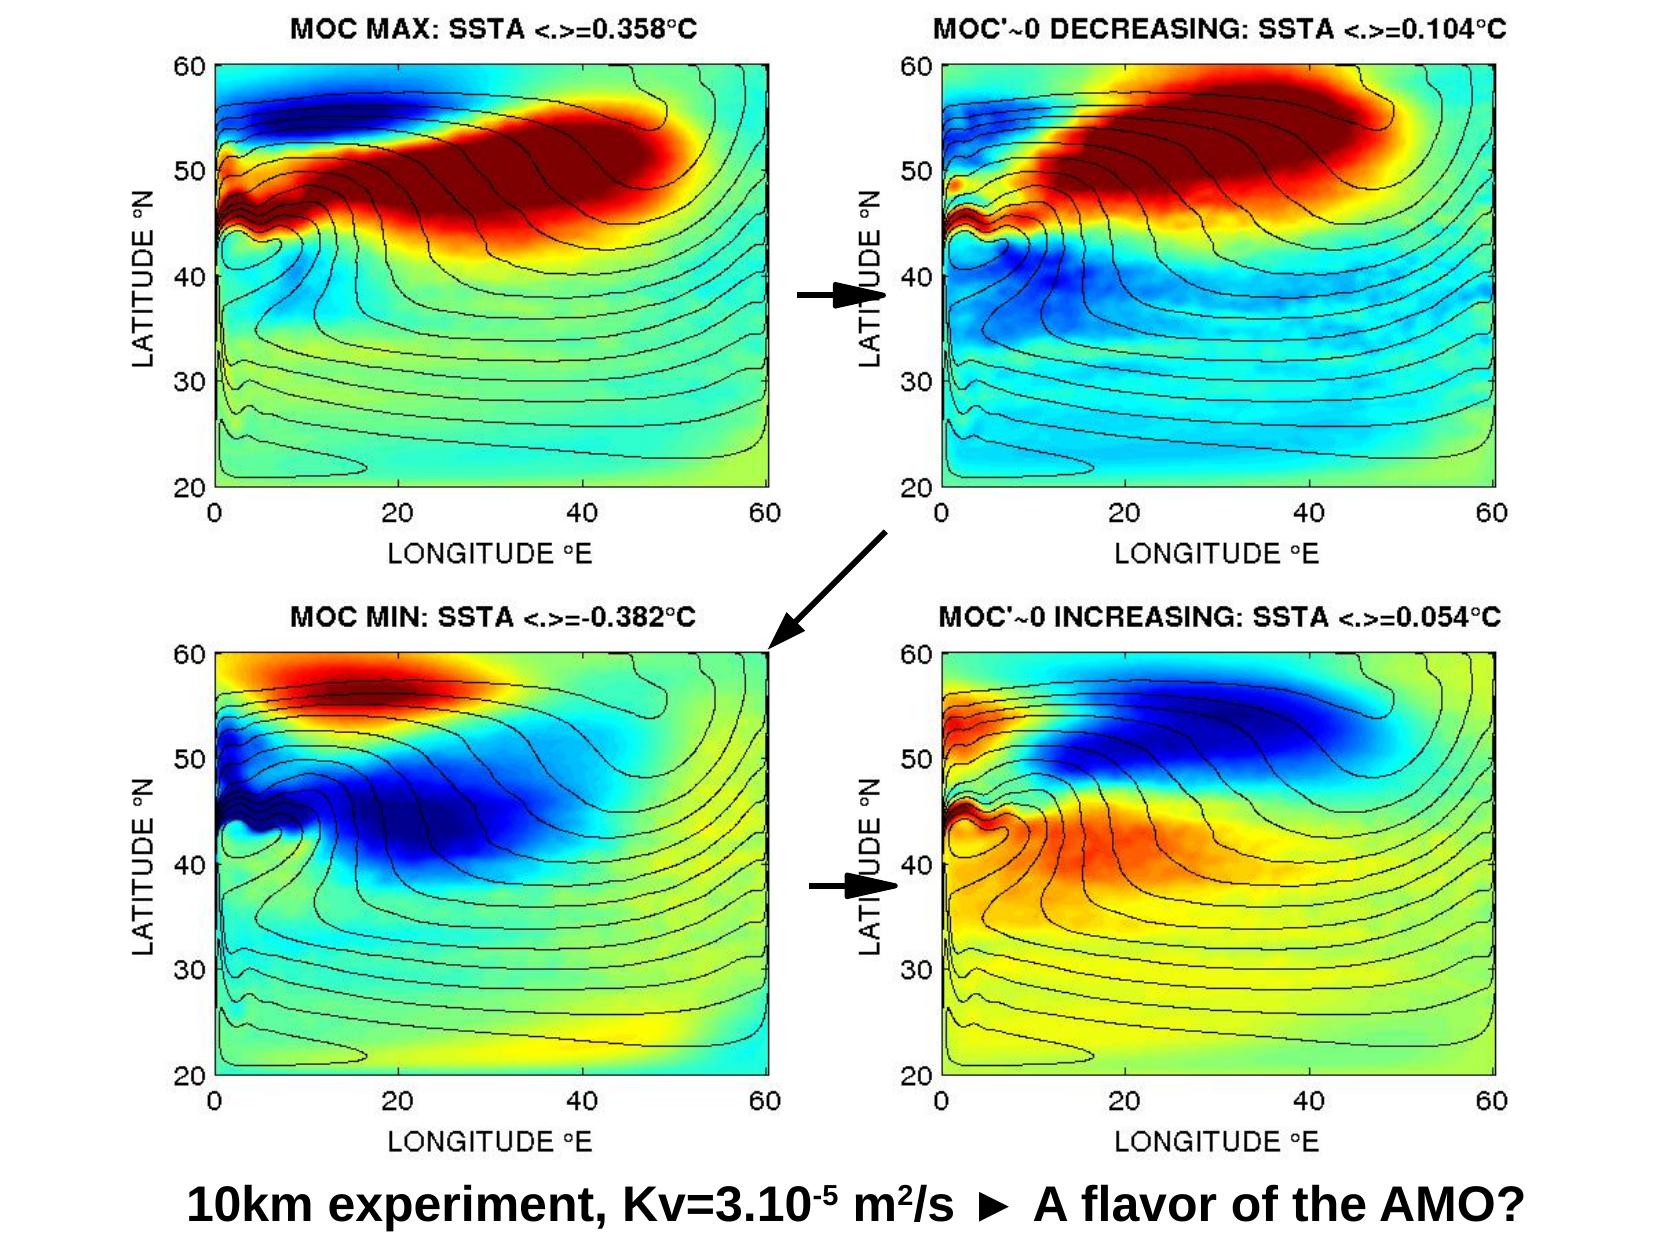

#
10km experiment, Kv=3.10-5 m2/s ► A flavor of the AMO?